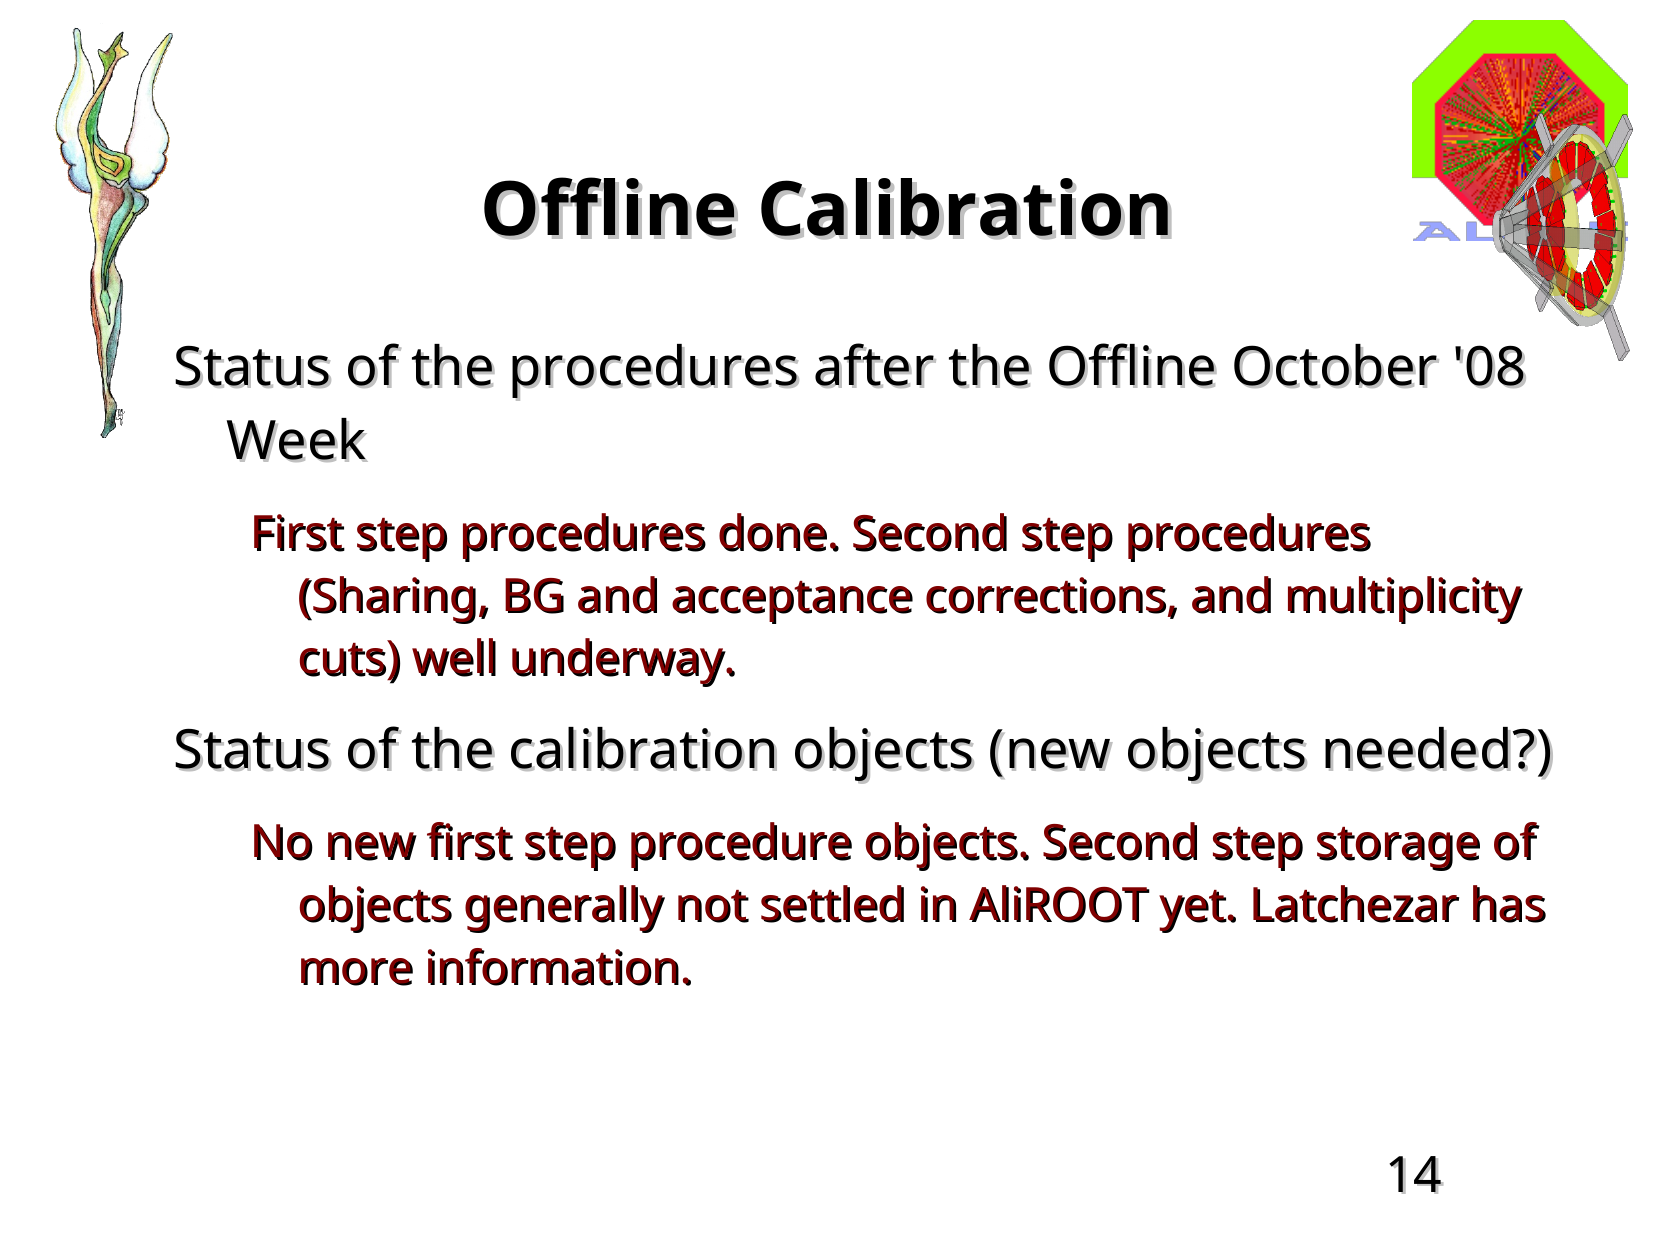

# Offline Calibration
Status of the procedures after the Offline October '08 Week
First step procedures done. Second step procedures (Sharing, BG and acceptance corrections, and multiplicity cuts) well underway.
Status of the calibration objects (new objects needed?)
No new first step procedure objects. Second step storage of objects generally not settled in AliROOT yet. Latchezar has more information.